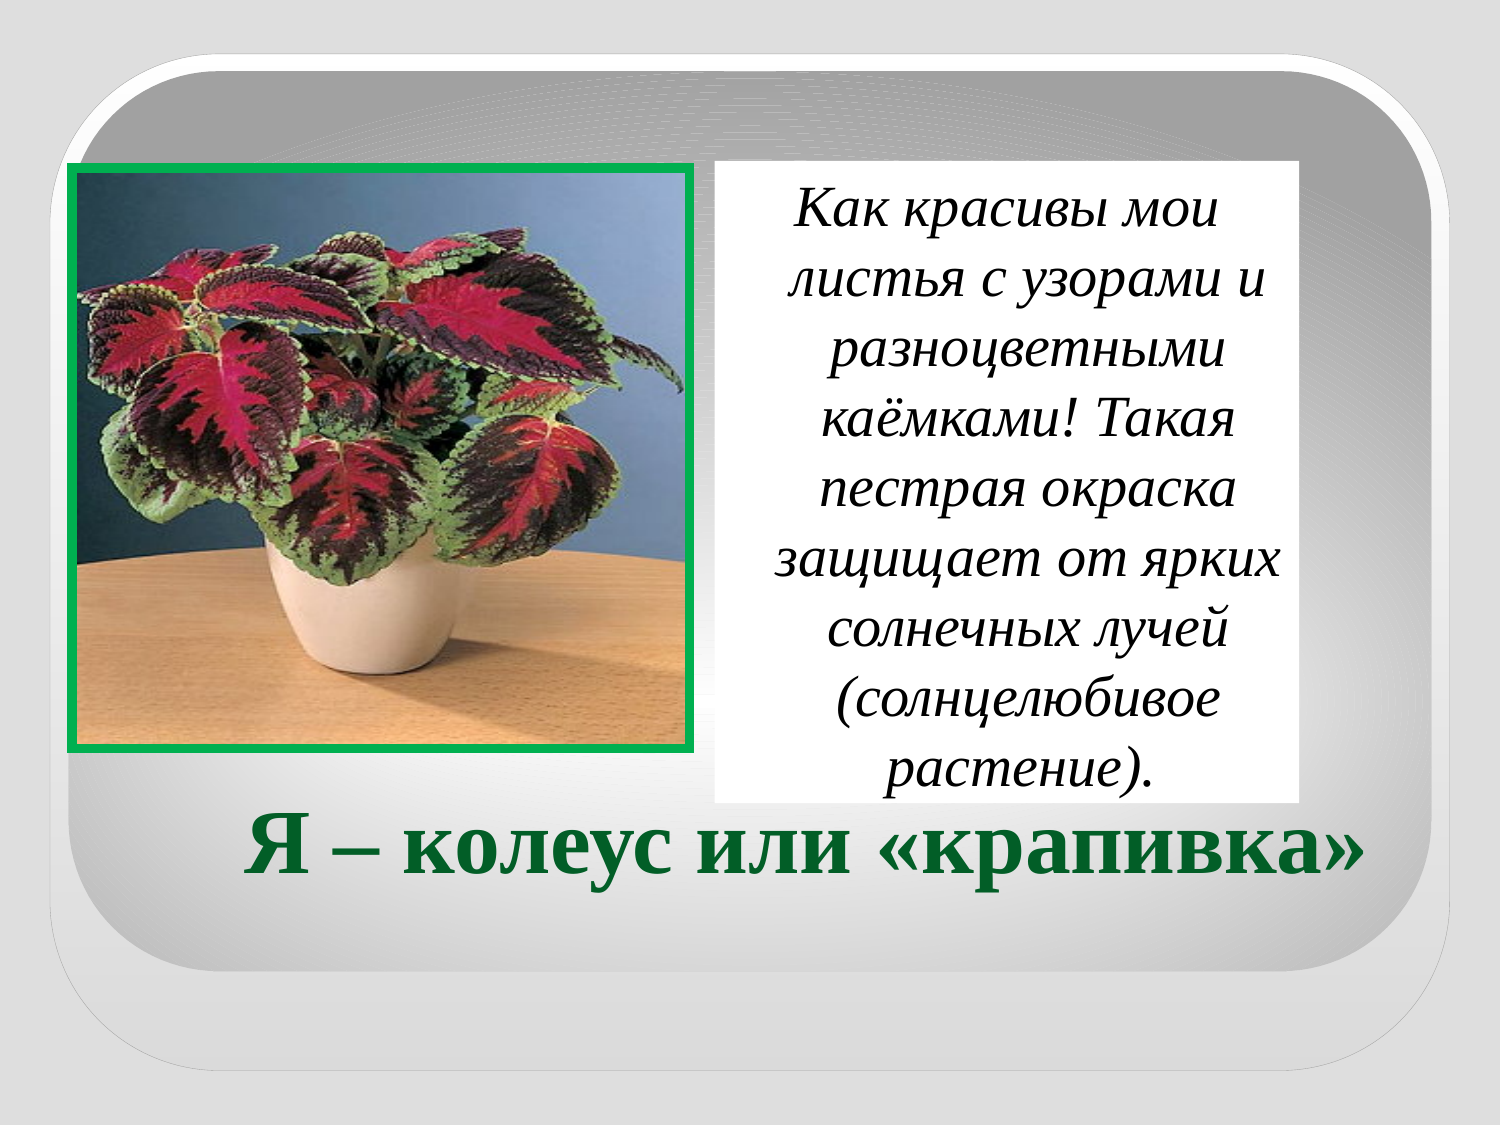

Как красивы мои листья с узорами и разноцветными каёмками! Такая пестрая окраска защищает от ярких солнечных лучей (солнцелюбивое растение).
# Я – колеус или «крапивка»